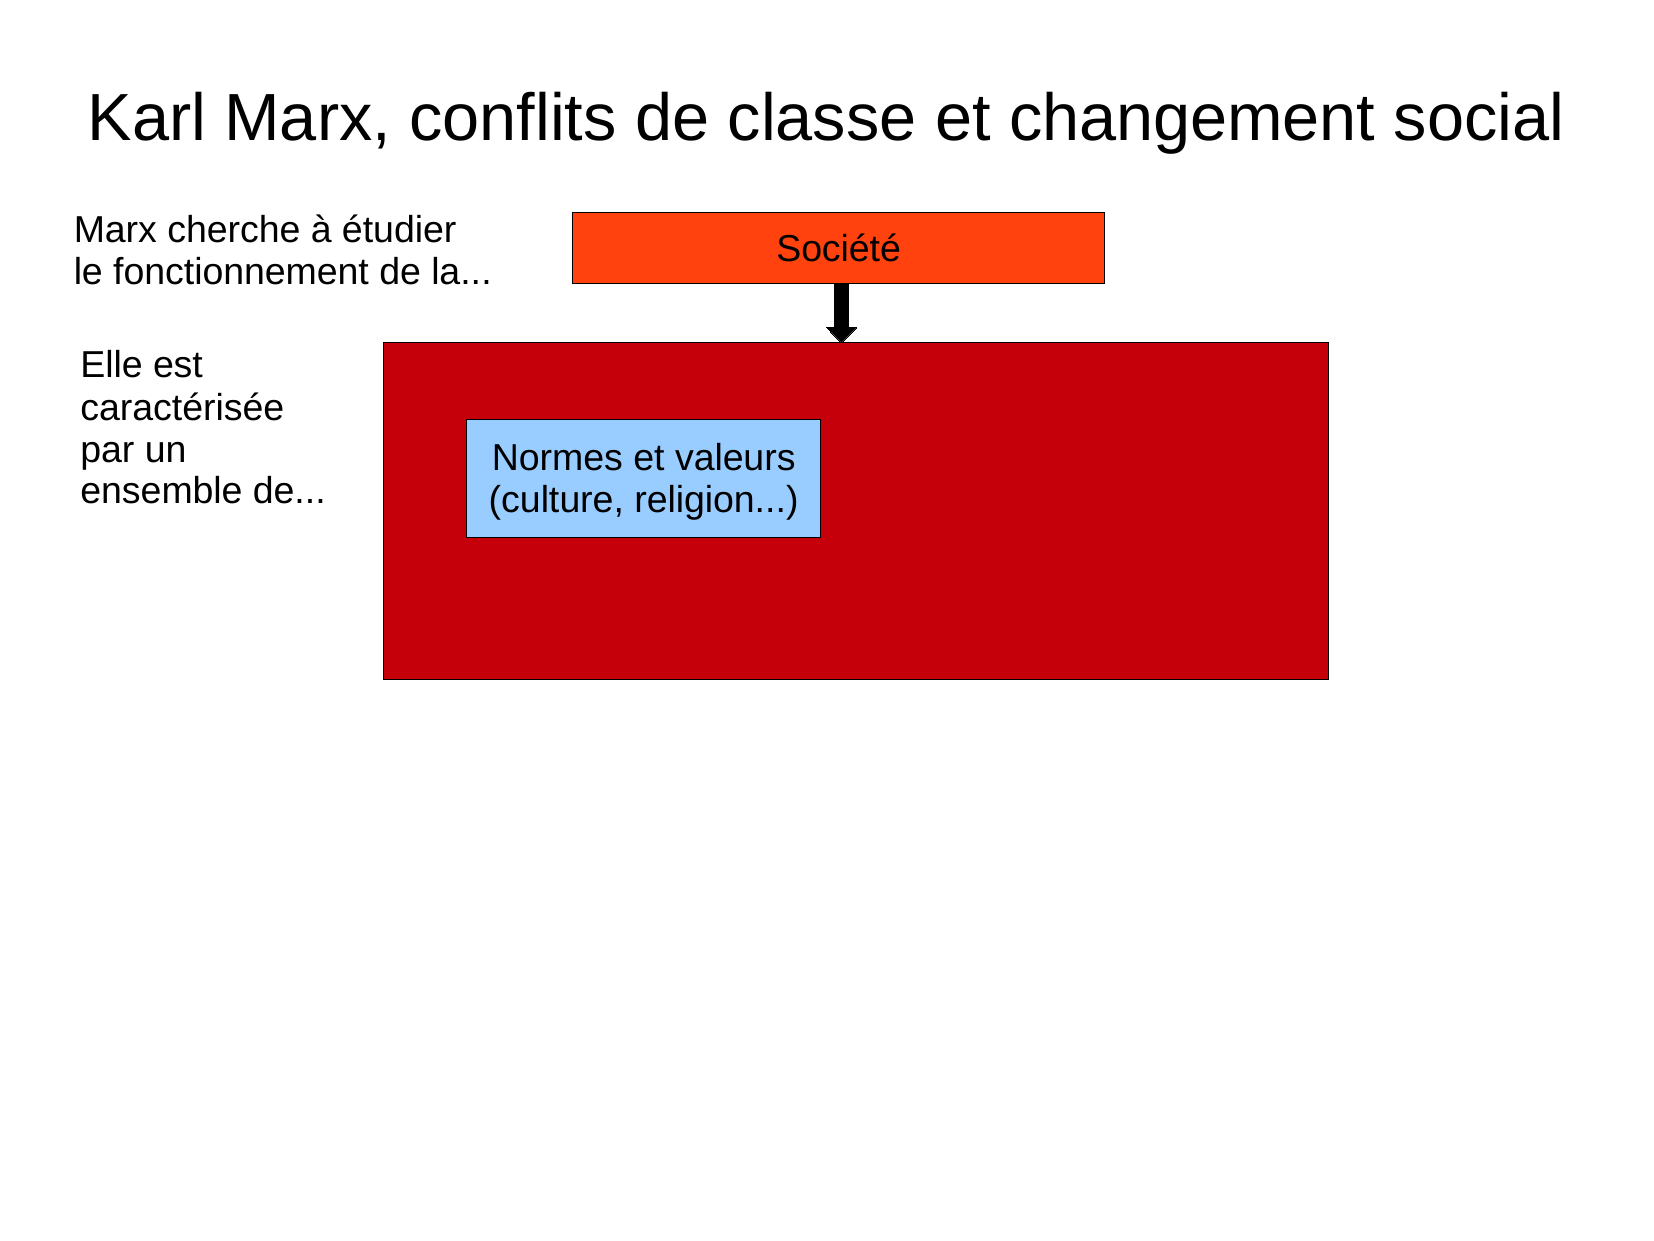

# Karl Marx, conflits de classe et changement social
Marx cherche à étudier
le fonctionnement de la...
Société
Elle est
caractérisée
par un
ensemble de...
Normes et valeurs
(culture, religion...)